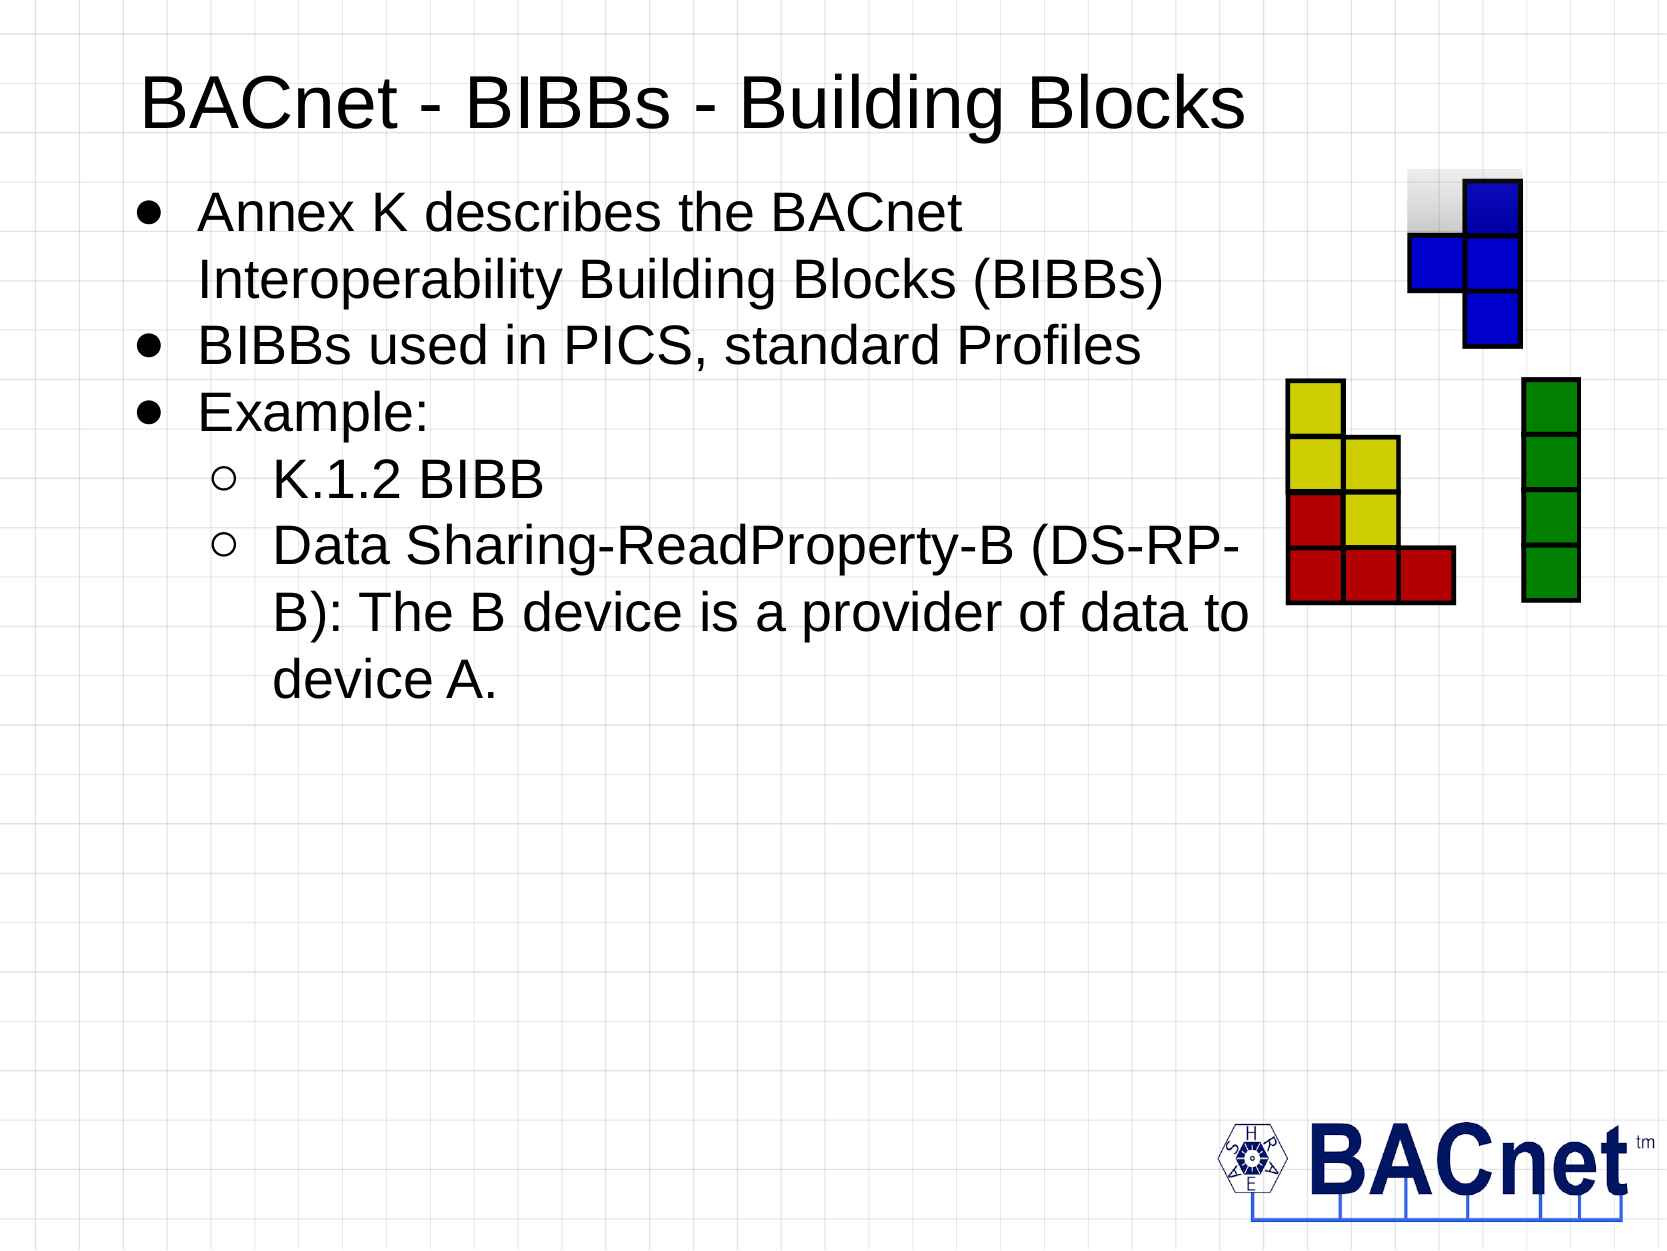

# BACnet - BIBBs - Building Blocks
Annex K describes the BACnet Interoperability Building Blocks (BIBBs)
BIBBs used in PICS, standard Profiles
Example:
K.1.2 BIBB
Data Sharing-ReadProperty-B (DS-RP-B): The B device is a provider of data to device A.